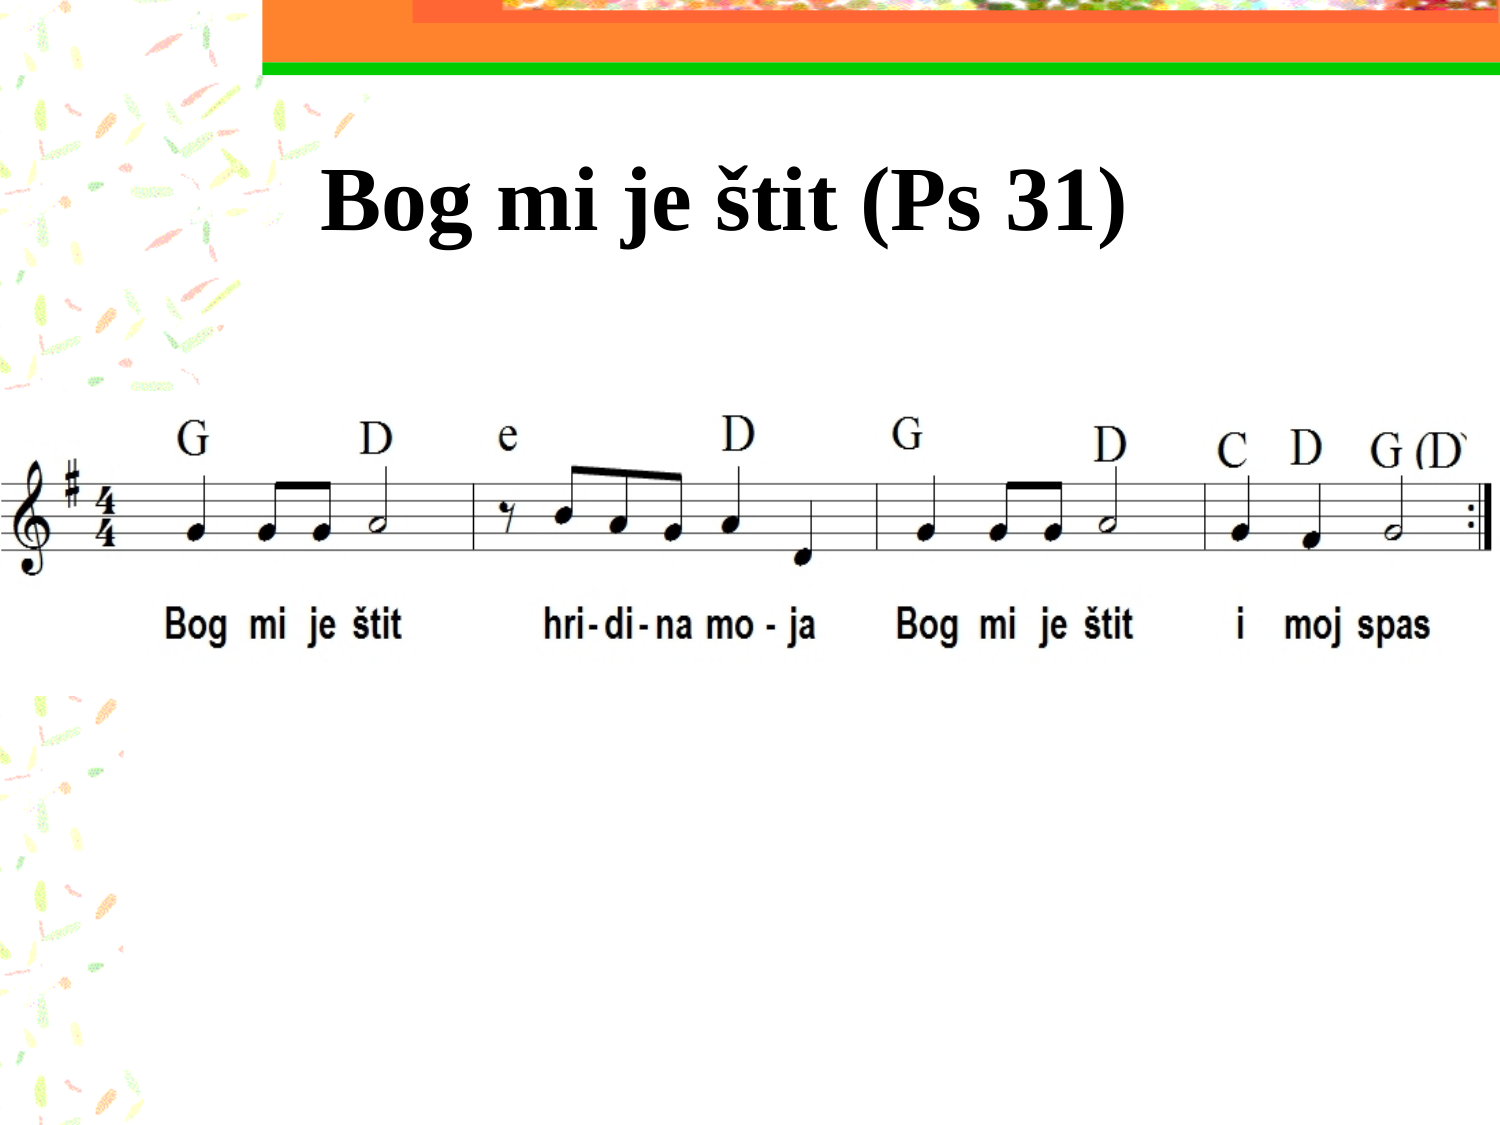

# Bog mi je štit (Ps 31)